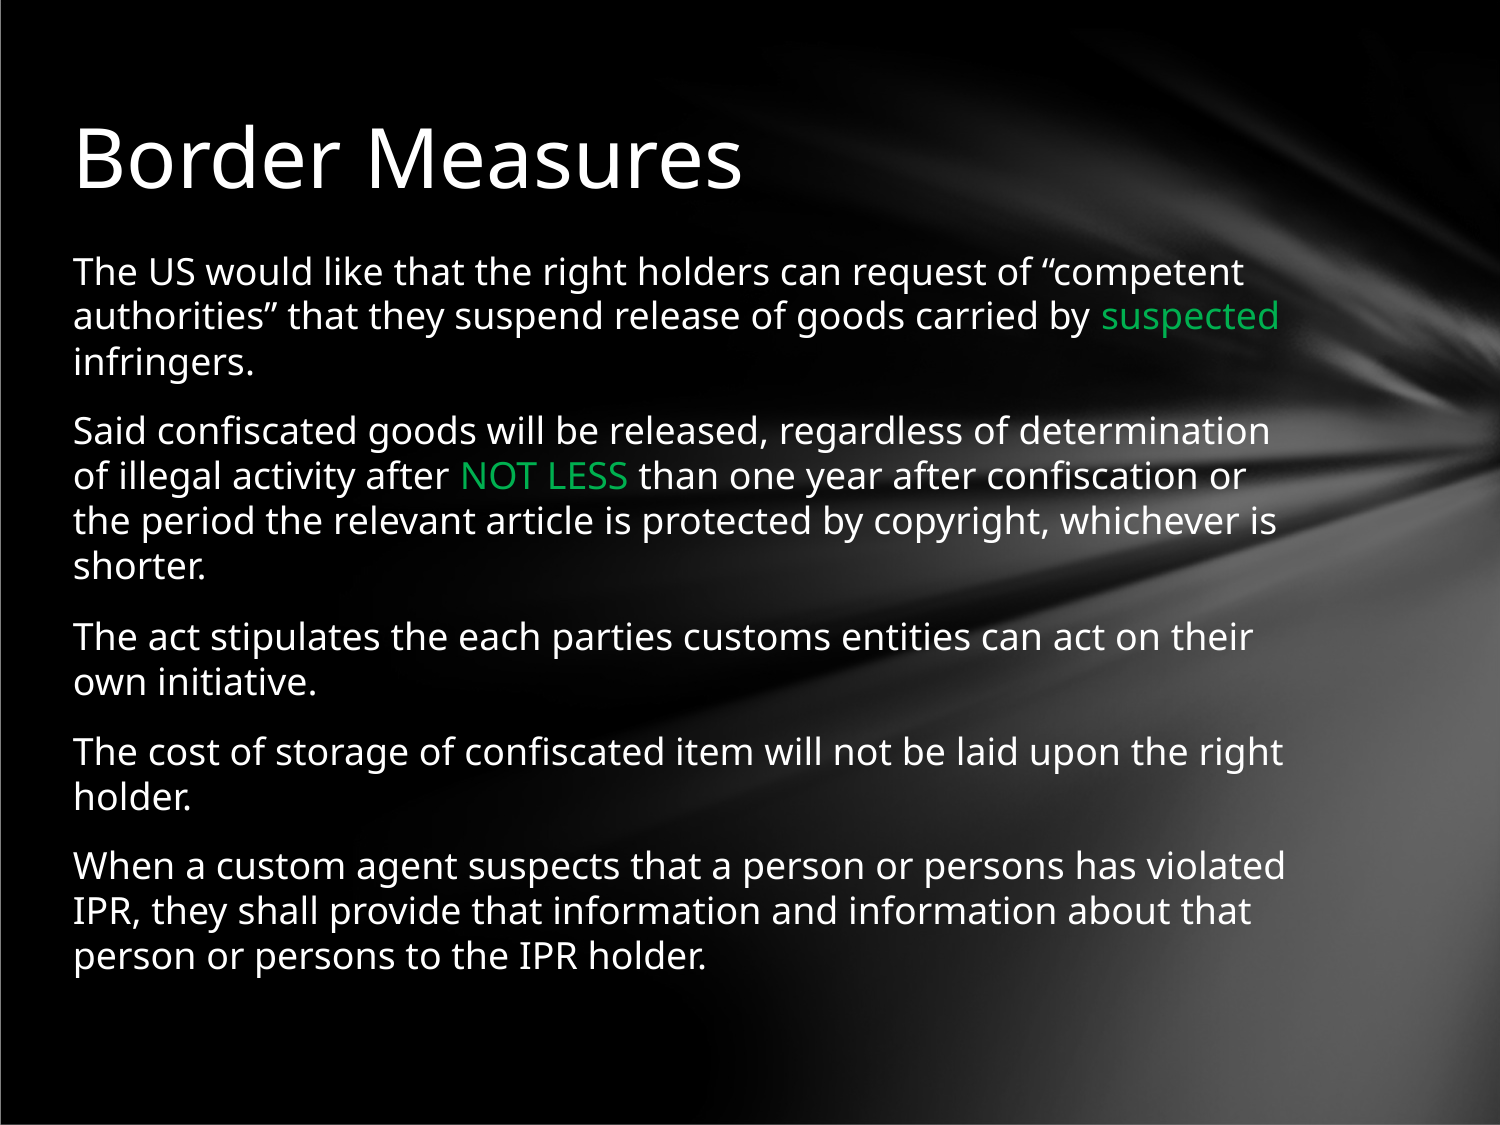

Border Measures
# The US would like that the right holders can request of “competent authorities” that they suspend release of goods carried by suspected infringers.
Said confiscated goods will be released, regardless of determination of illegal activity after NOT LESS than one year after confiscation or the period the relevant article is protected by copyright, whichever is shorter.
The act stipulates the each parties customs entities can act on their own initiative.
The cost of storage of confiscated item will not be laid upon the right holder.
When a custom agent suspects that a person or persons has violated IPR, they shall provide that information and information about that person or persons to the IPR holder.